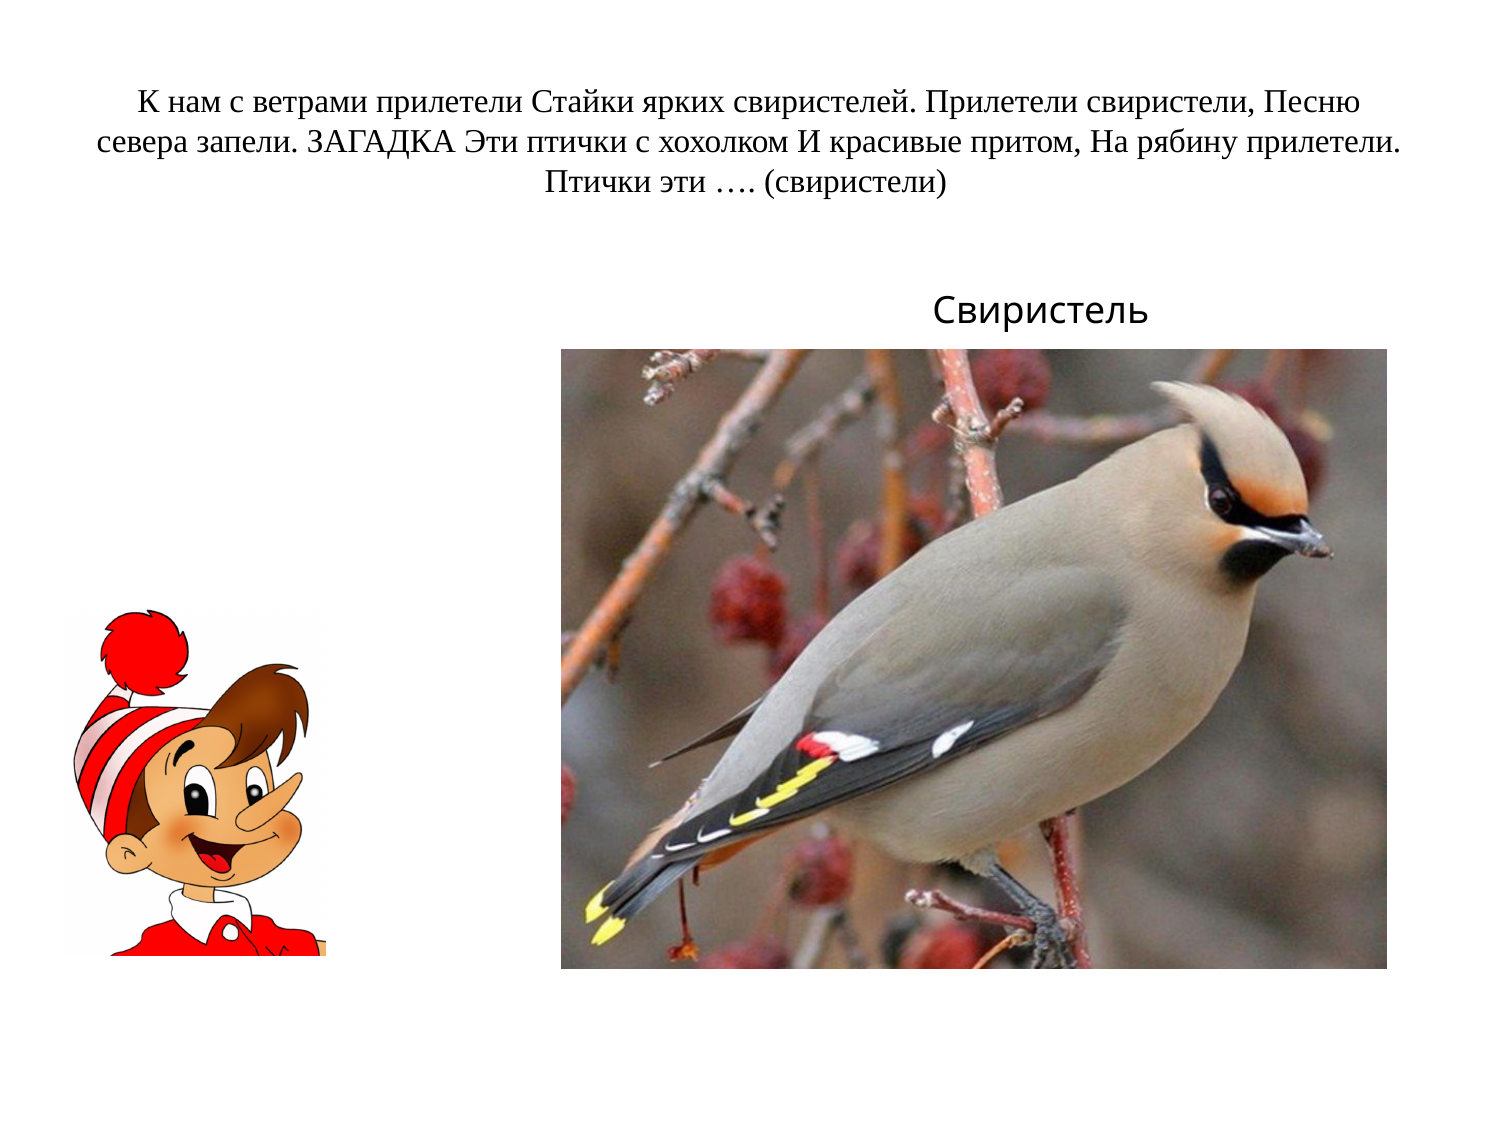

# К нам с ветрами прилетели Стайки ярких свиристелей. Прилетели свиристели, Песню севера запели. ЗАГАДКА Эти птички с хохолком И красивые притом, На рябину прилетели. Птички эти …. (свиристели)
Свиристель